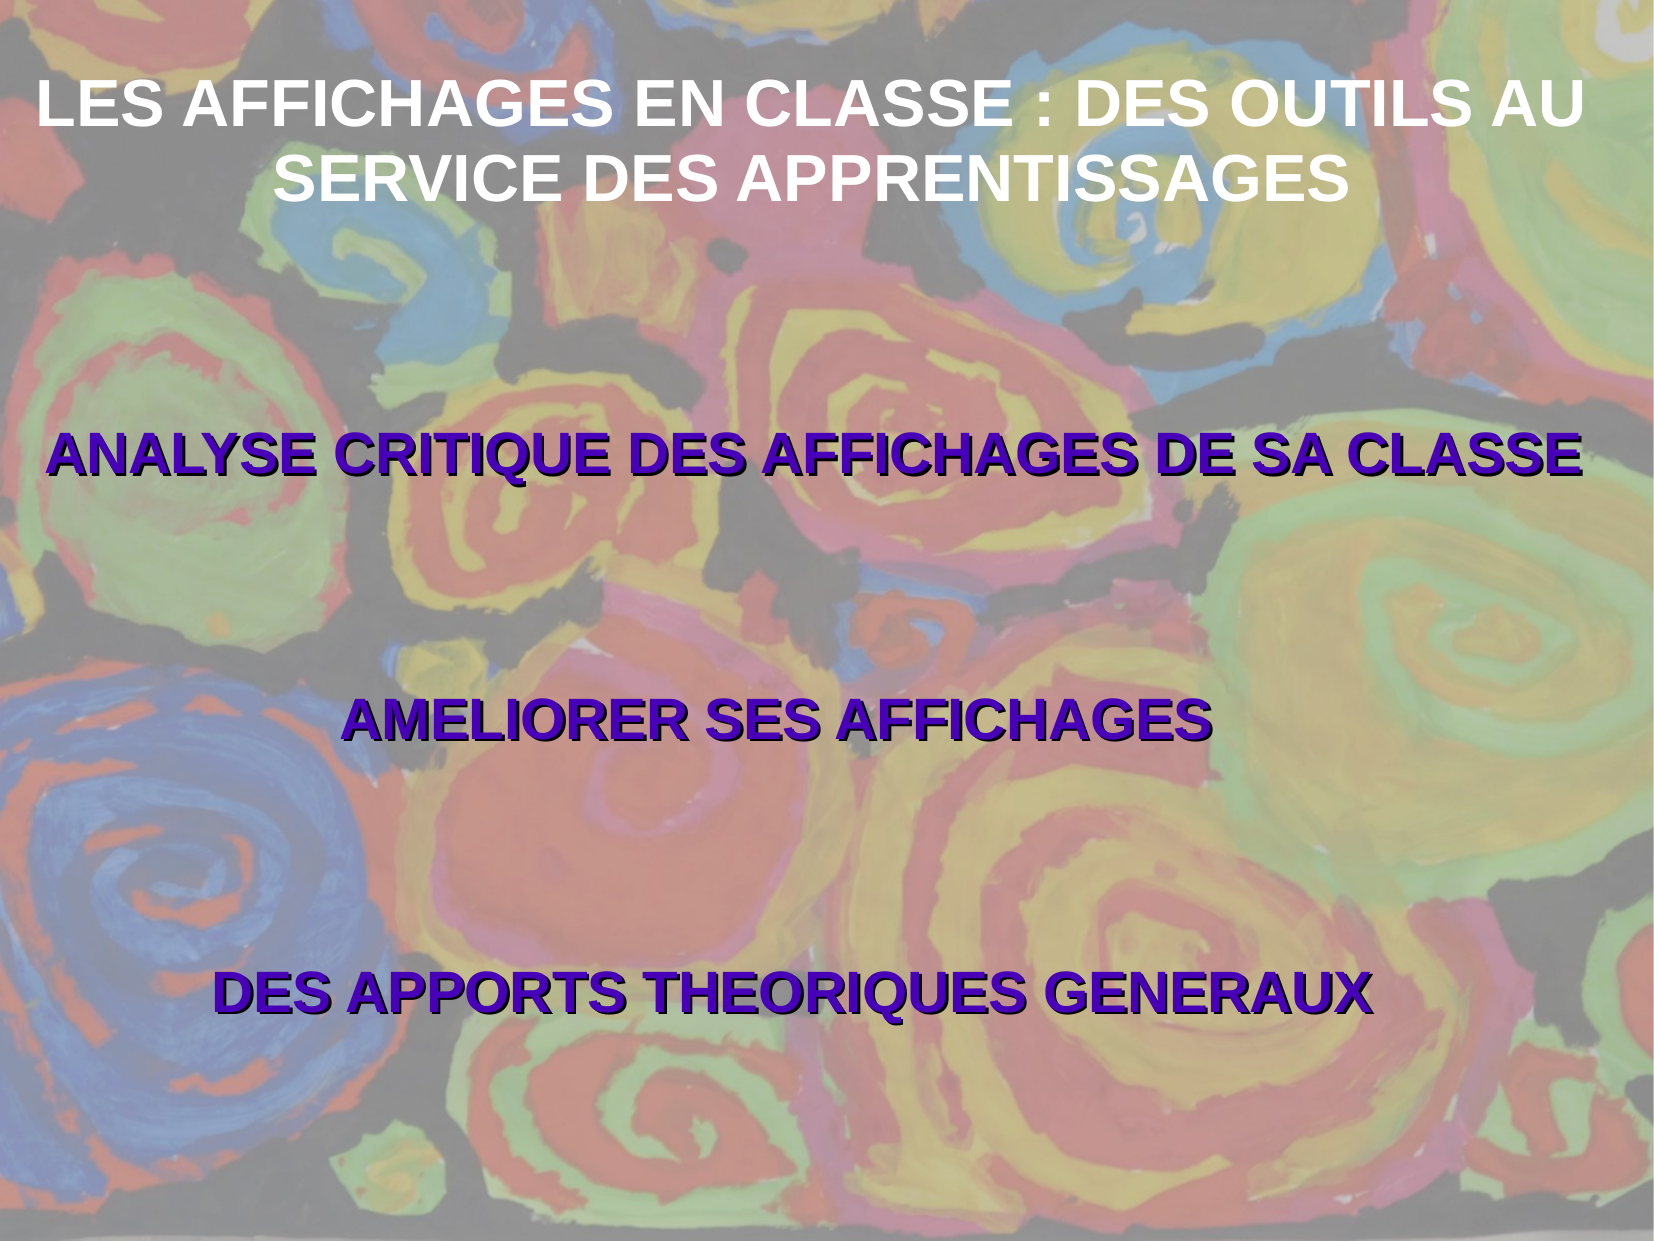

LES AFFICHAGES EN CLASSE : DES OUTILS AU SERVICE DES APPRENTISSAGES
ANALYSE CRITIQUE DES AFFICHAGES DE SA CLASSE
AMELIORER SES AFFICHAGES
DES APPORTS THEORIQUES GENERAUX